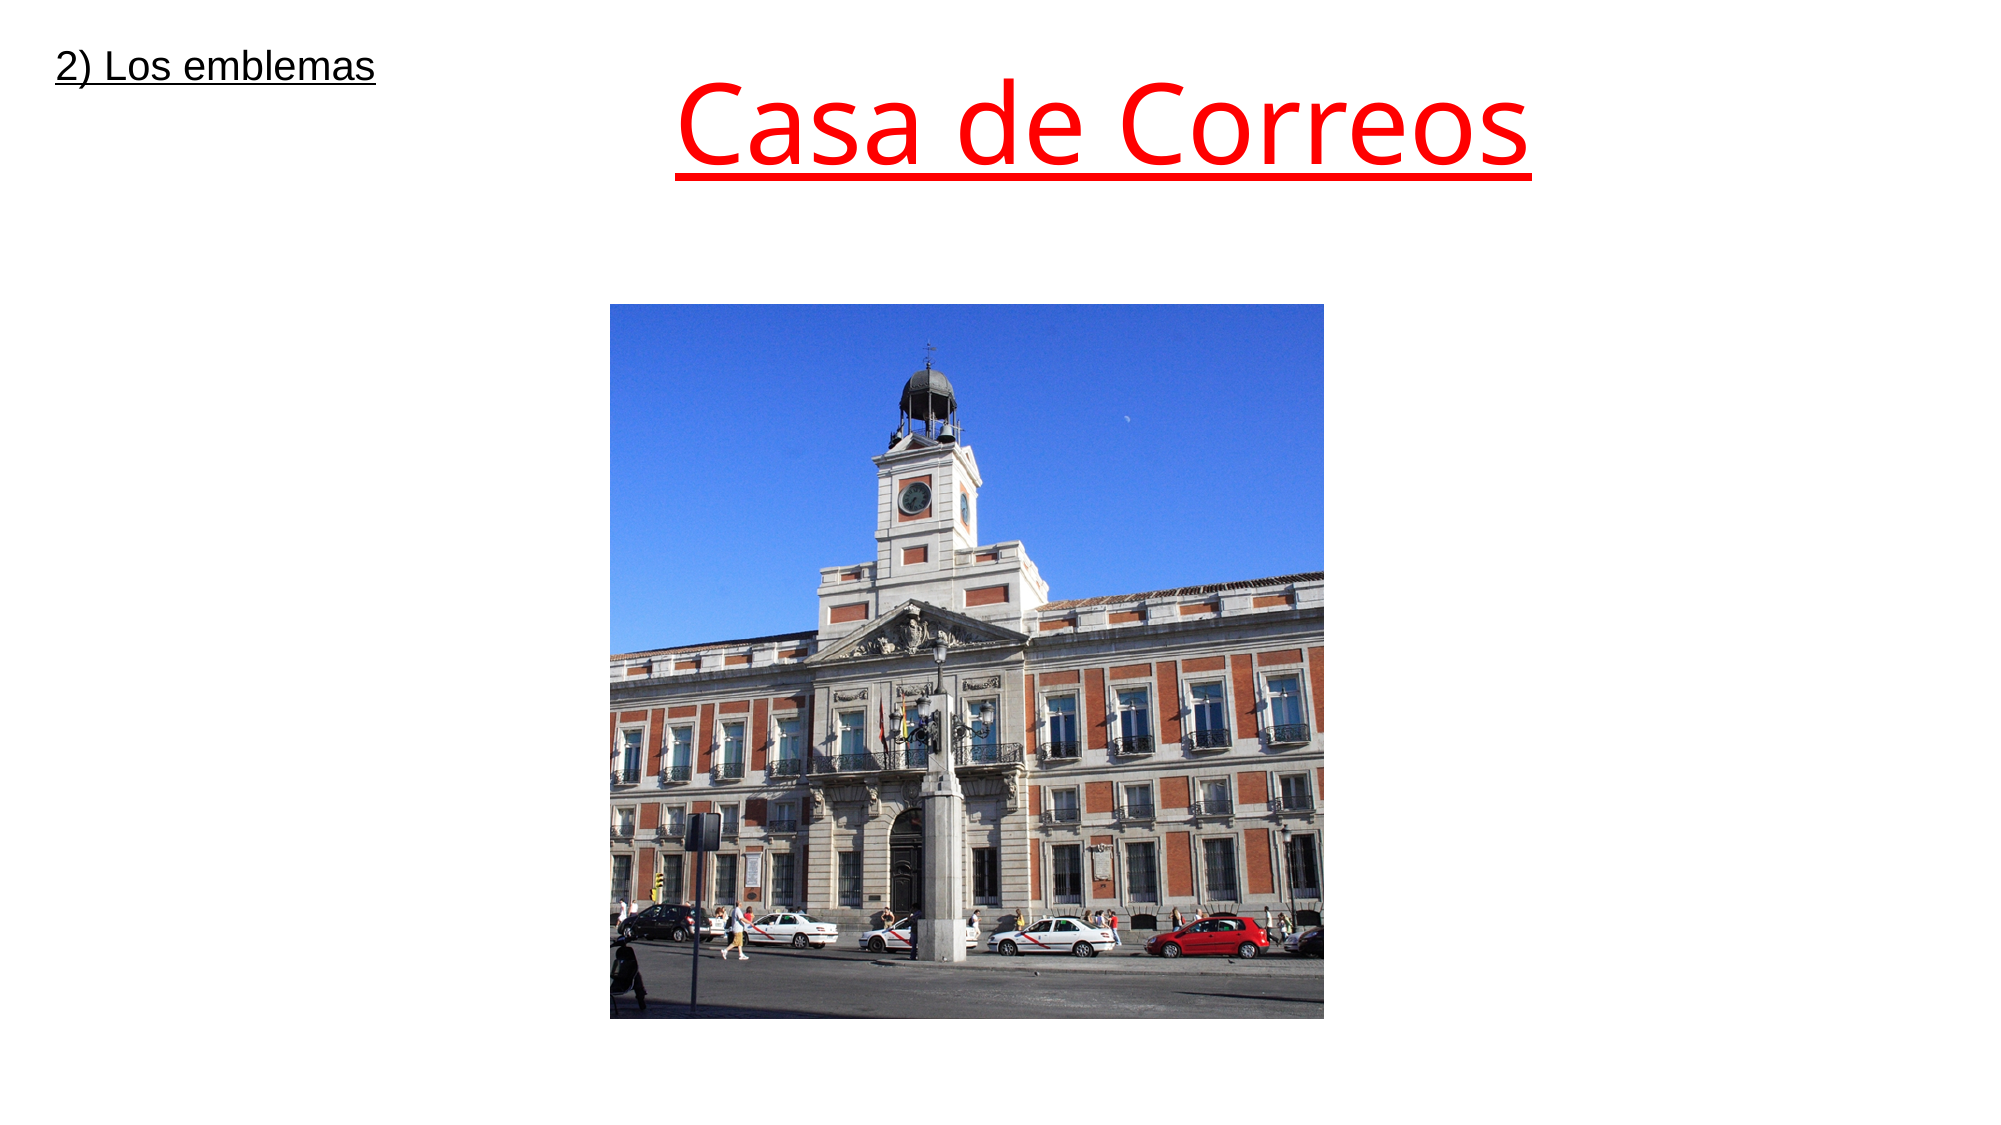

2) Los emblemas
# Casa de Correos